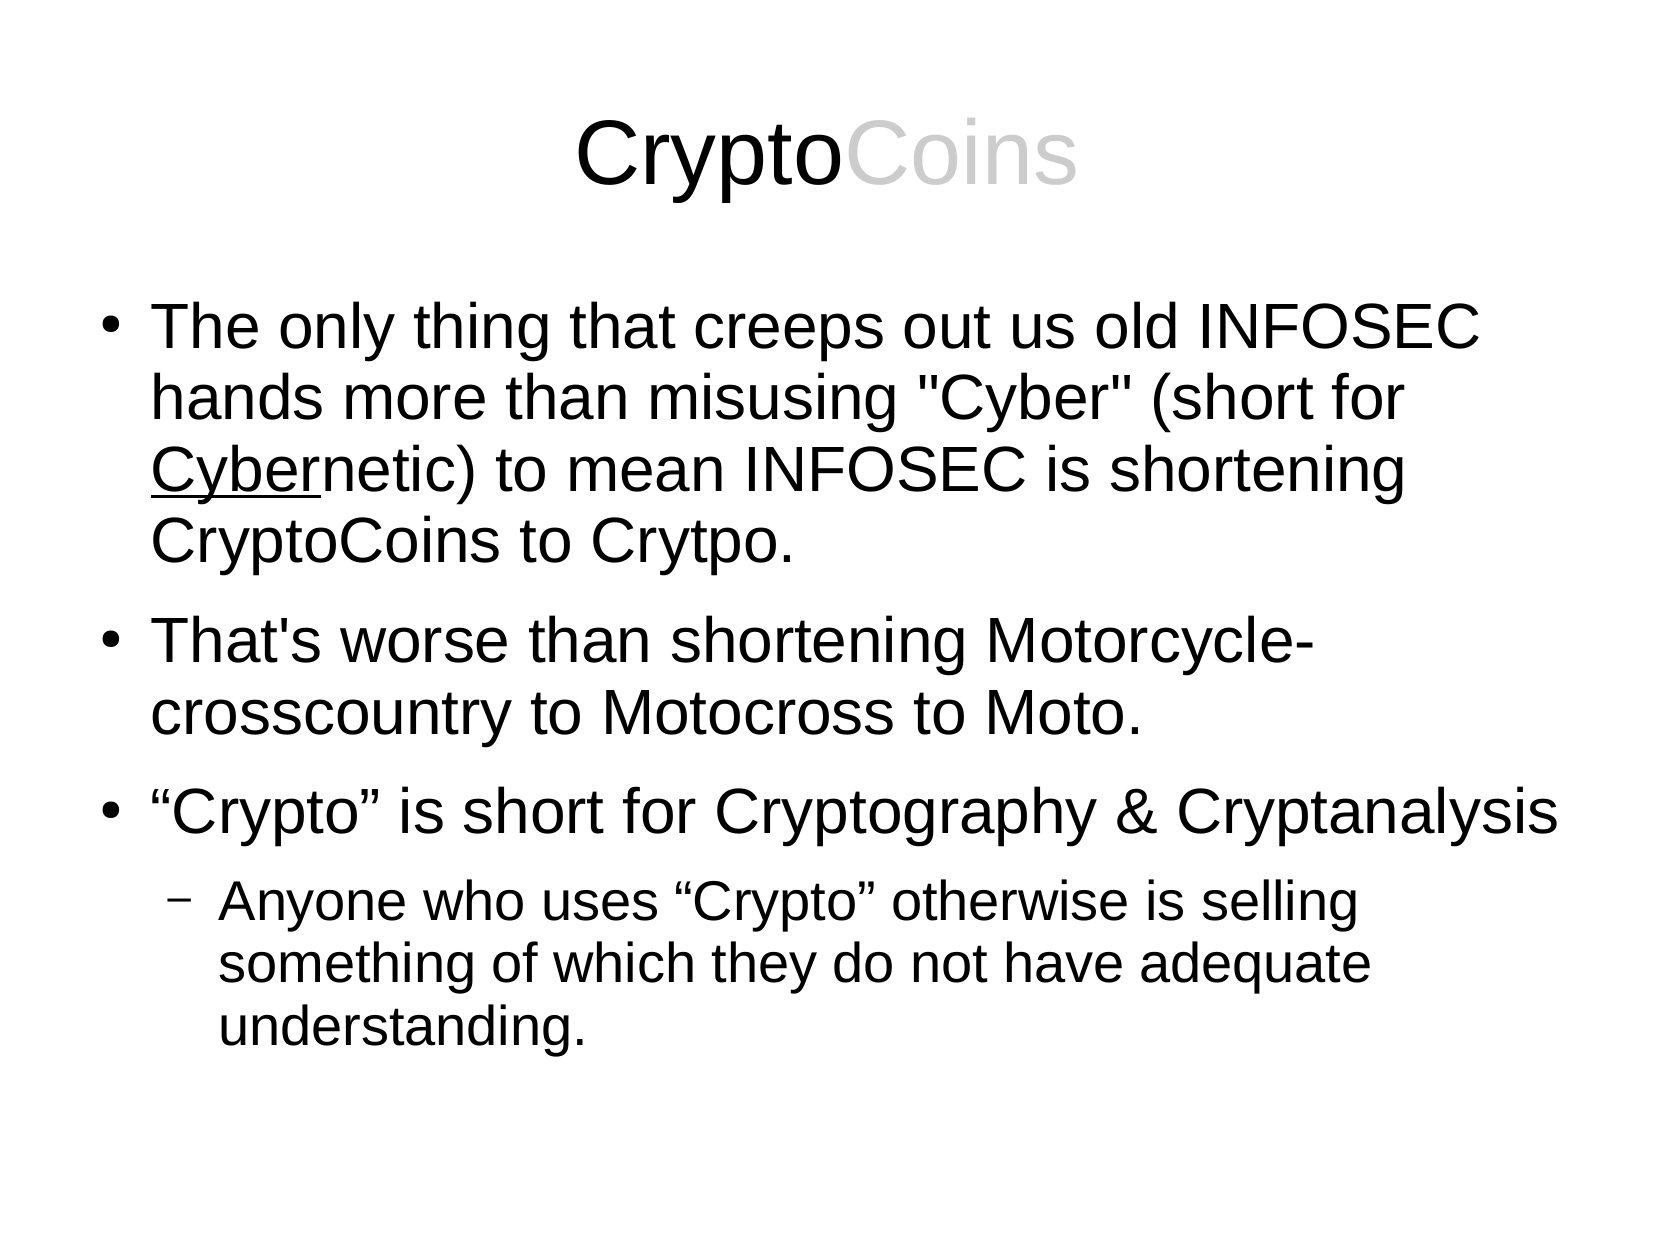

# CryptoCoins
The only thing that creeps out us old INFOSEC hands more than misusing "Cyber" (short for Cybernetic) to mean INFOSEC is shortening CryptoCoins to Crytpo.
That's worse than shortening Motorcycle-crosscountry to Motocross to Moto.
“Crypto” is short for Cryptography & Cryptanalysis
Anyone who uses “Crypto” otherwise is selling something of which they do not have adequate understanding.